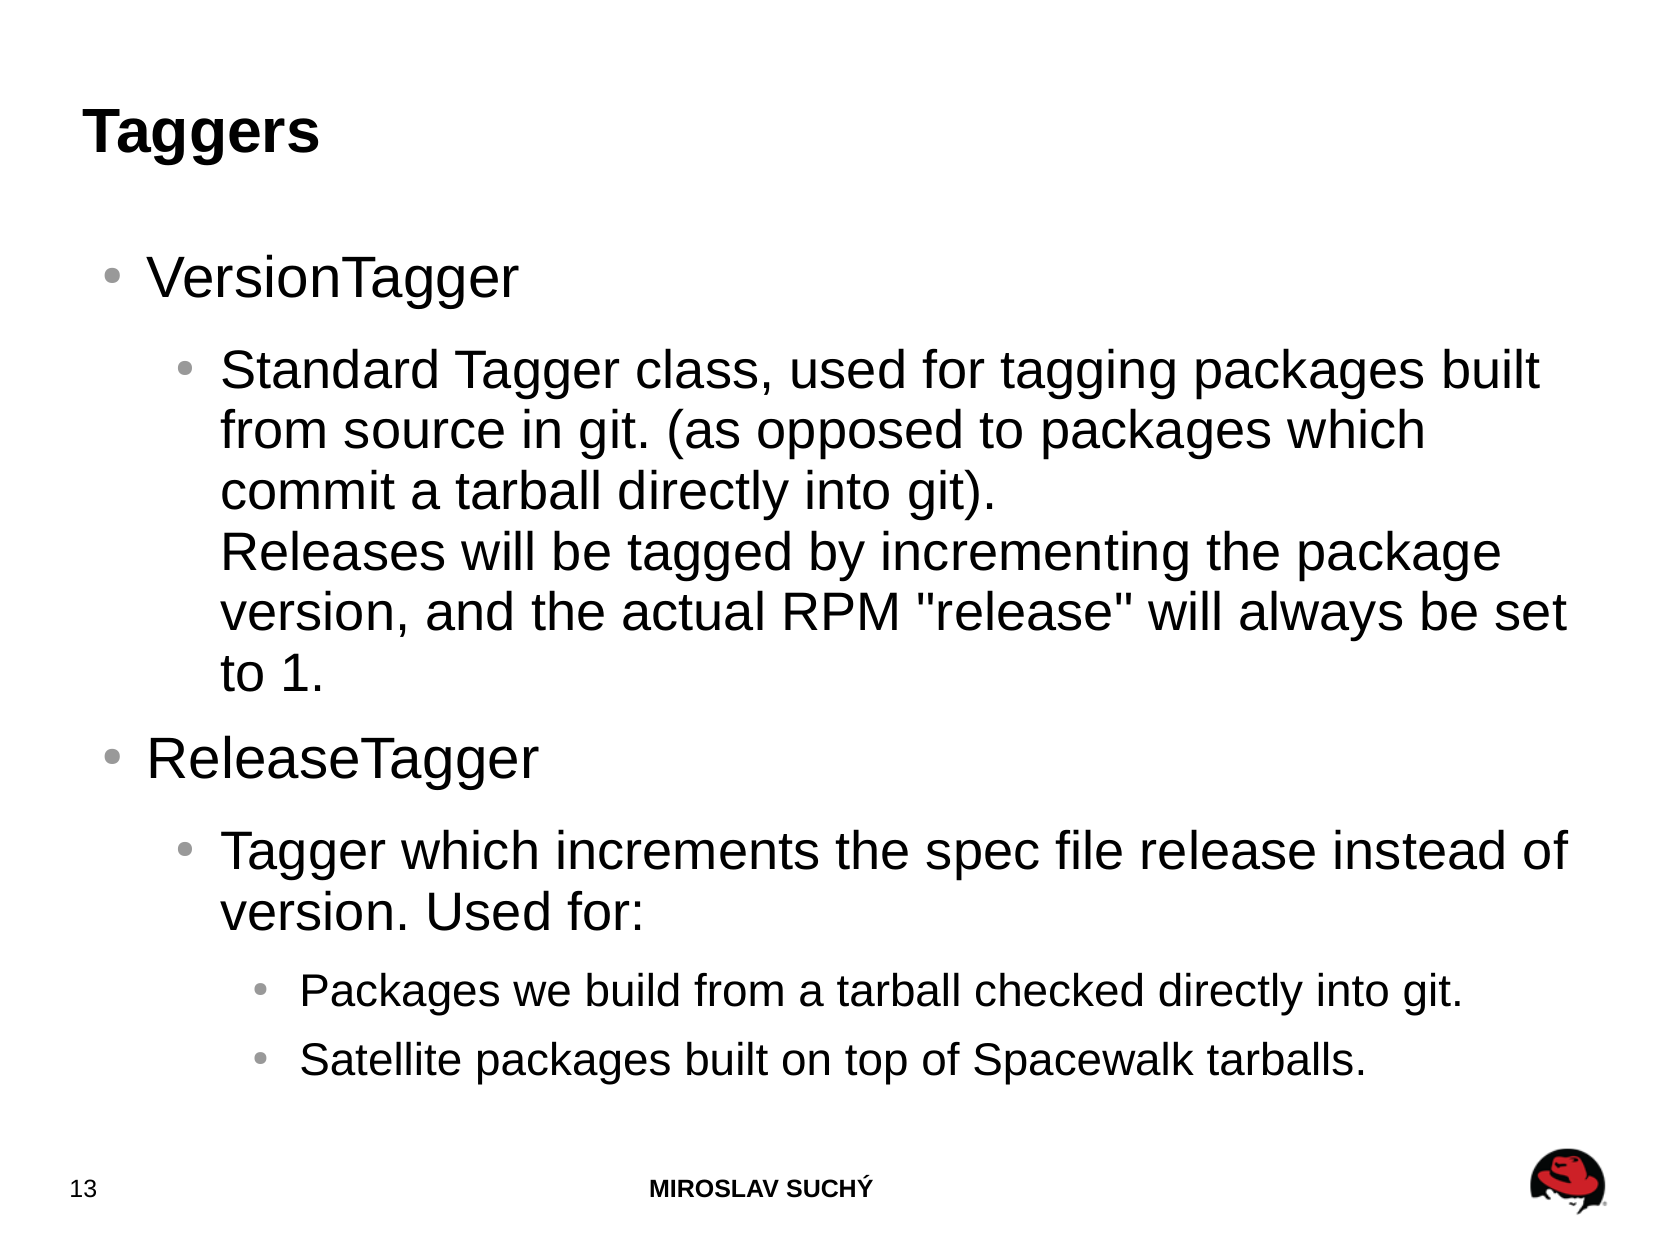

# Taggers
VersionTagger
Standard Tagger class, used for tagging packages built from source in git. (as opposed to packages which commit a tarball directly into git).
Releases will be tagged by incrementing the package version, and the actual RPM "release" will always be set to 1.
ReleaseTagger
Tagger which increments the spec file release instead of version. Used for:
Packages we build from a tarball checked directly into git.
Satellite packages built on top of Spacewalk tarballs.